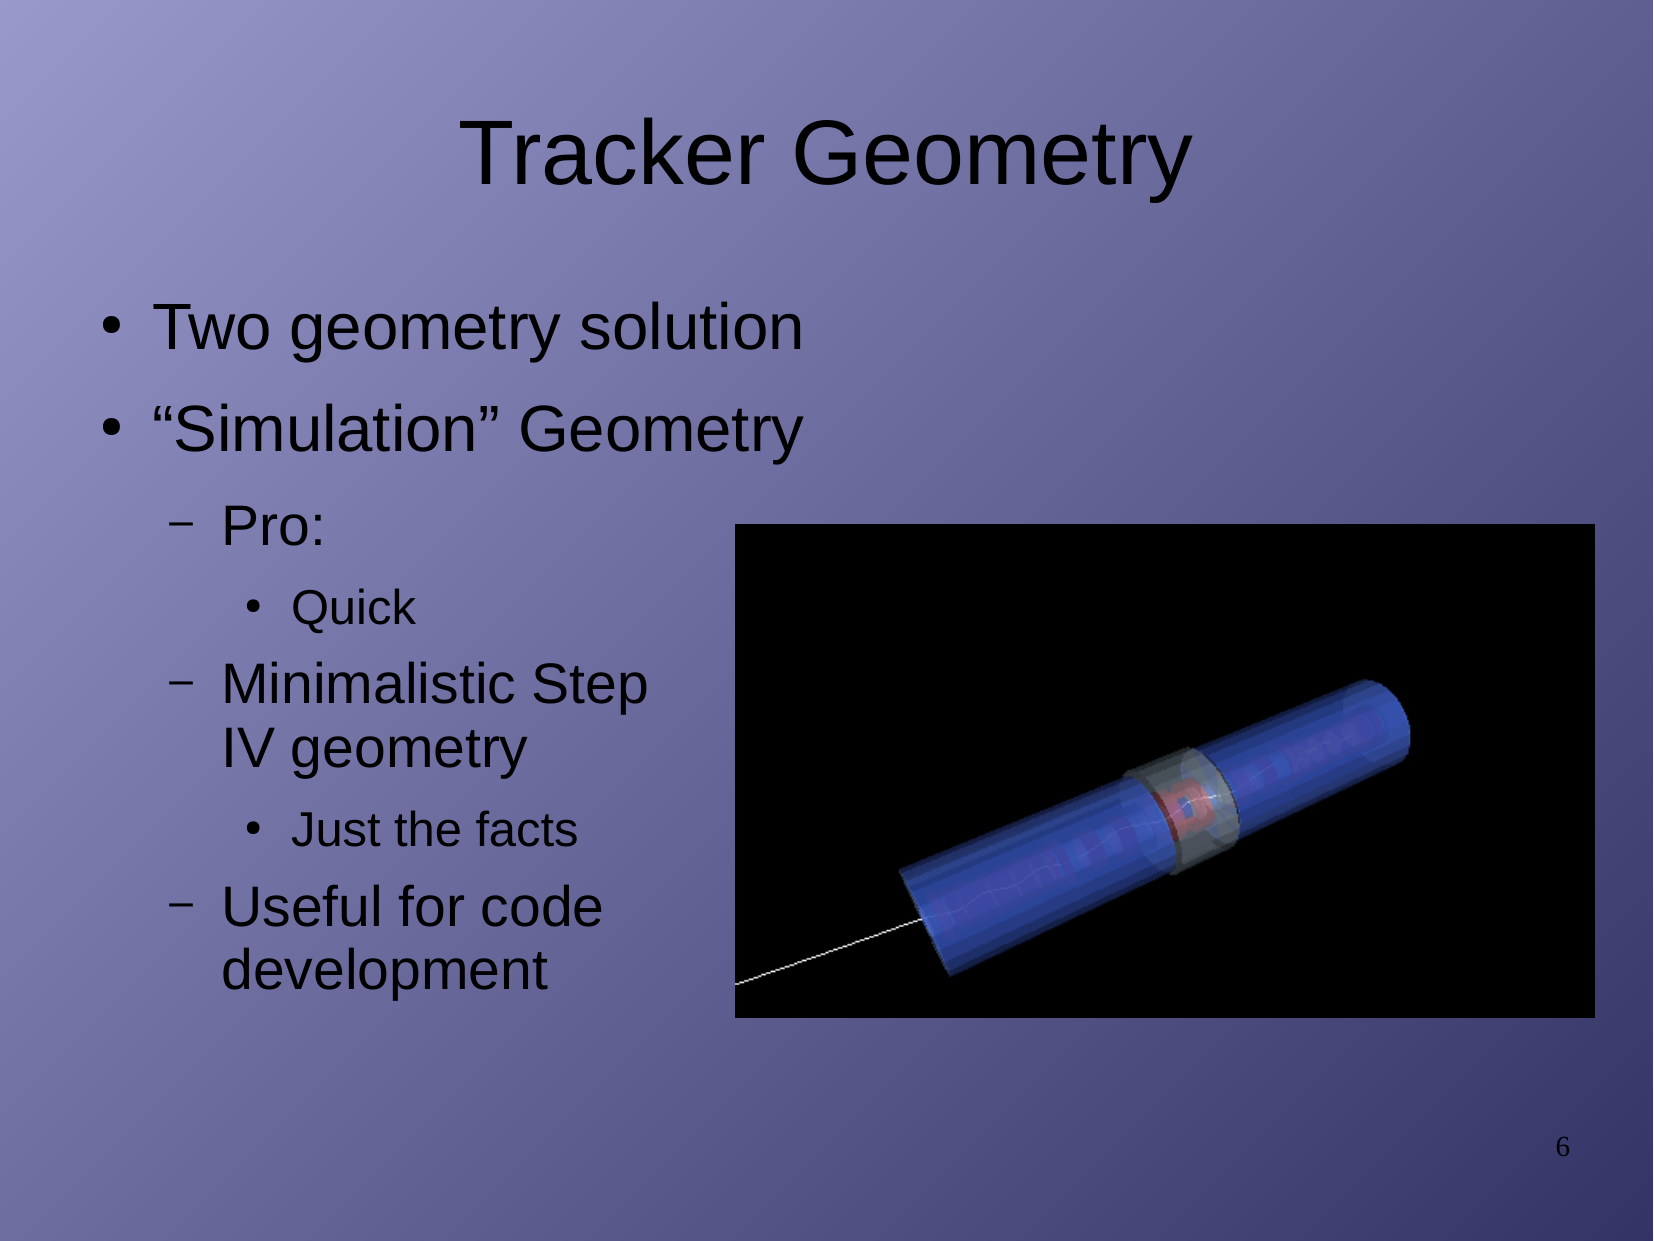

# Tracker Geometry
Two geometry solution
“Simulation” Geometry
Pro:
Quick
Minimalistic Step IV geometry
Just the facts
Useful for code development
6